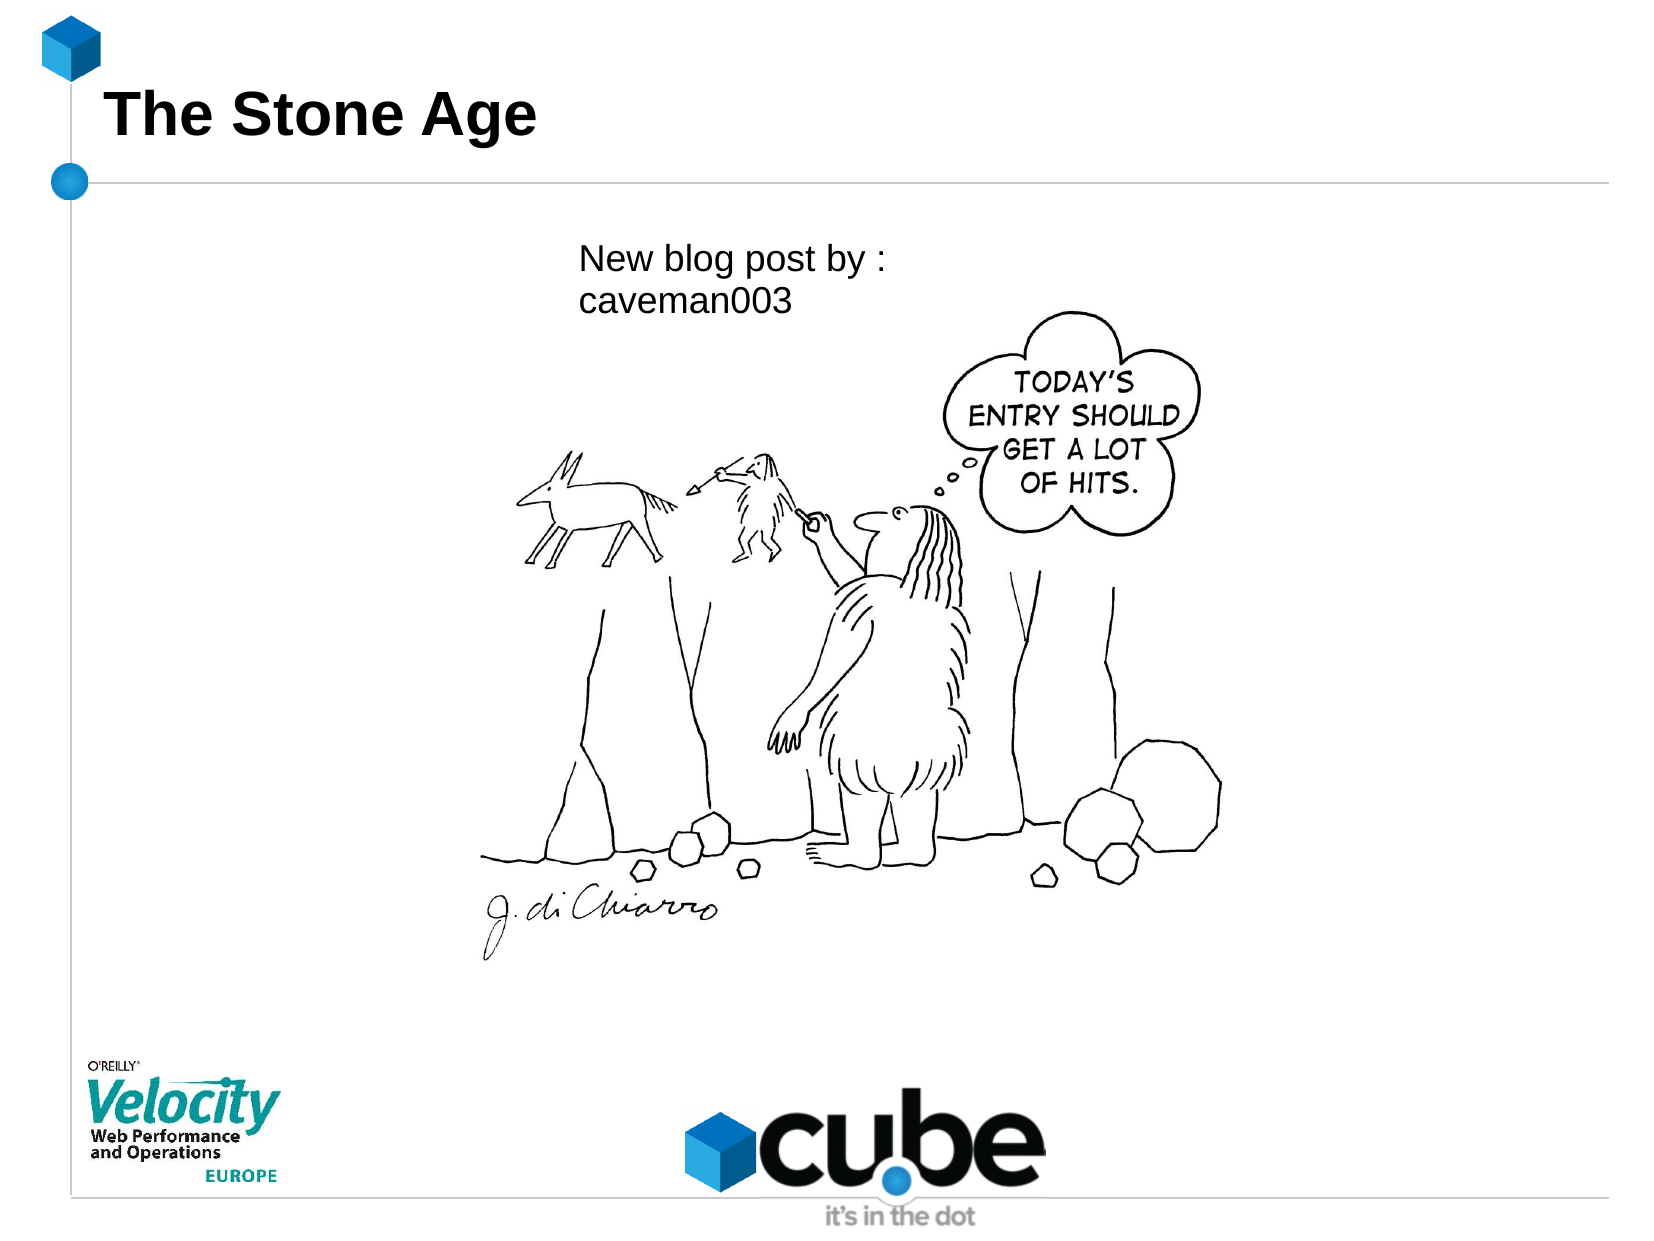

# The Stone Age
New blog post by : caveman003